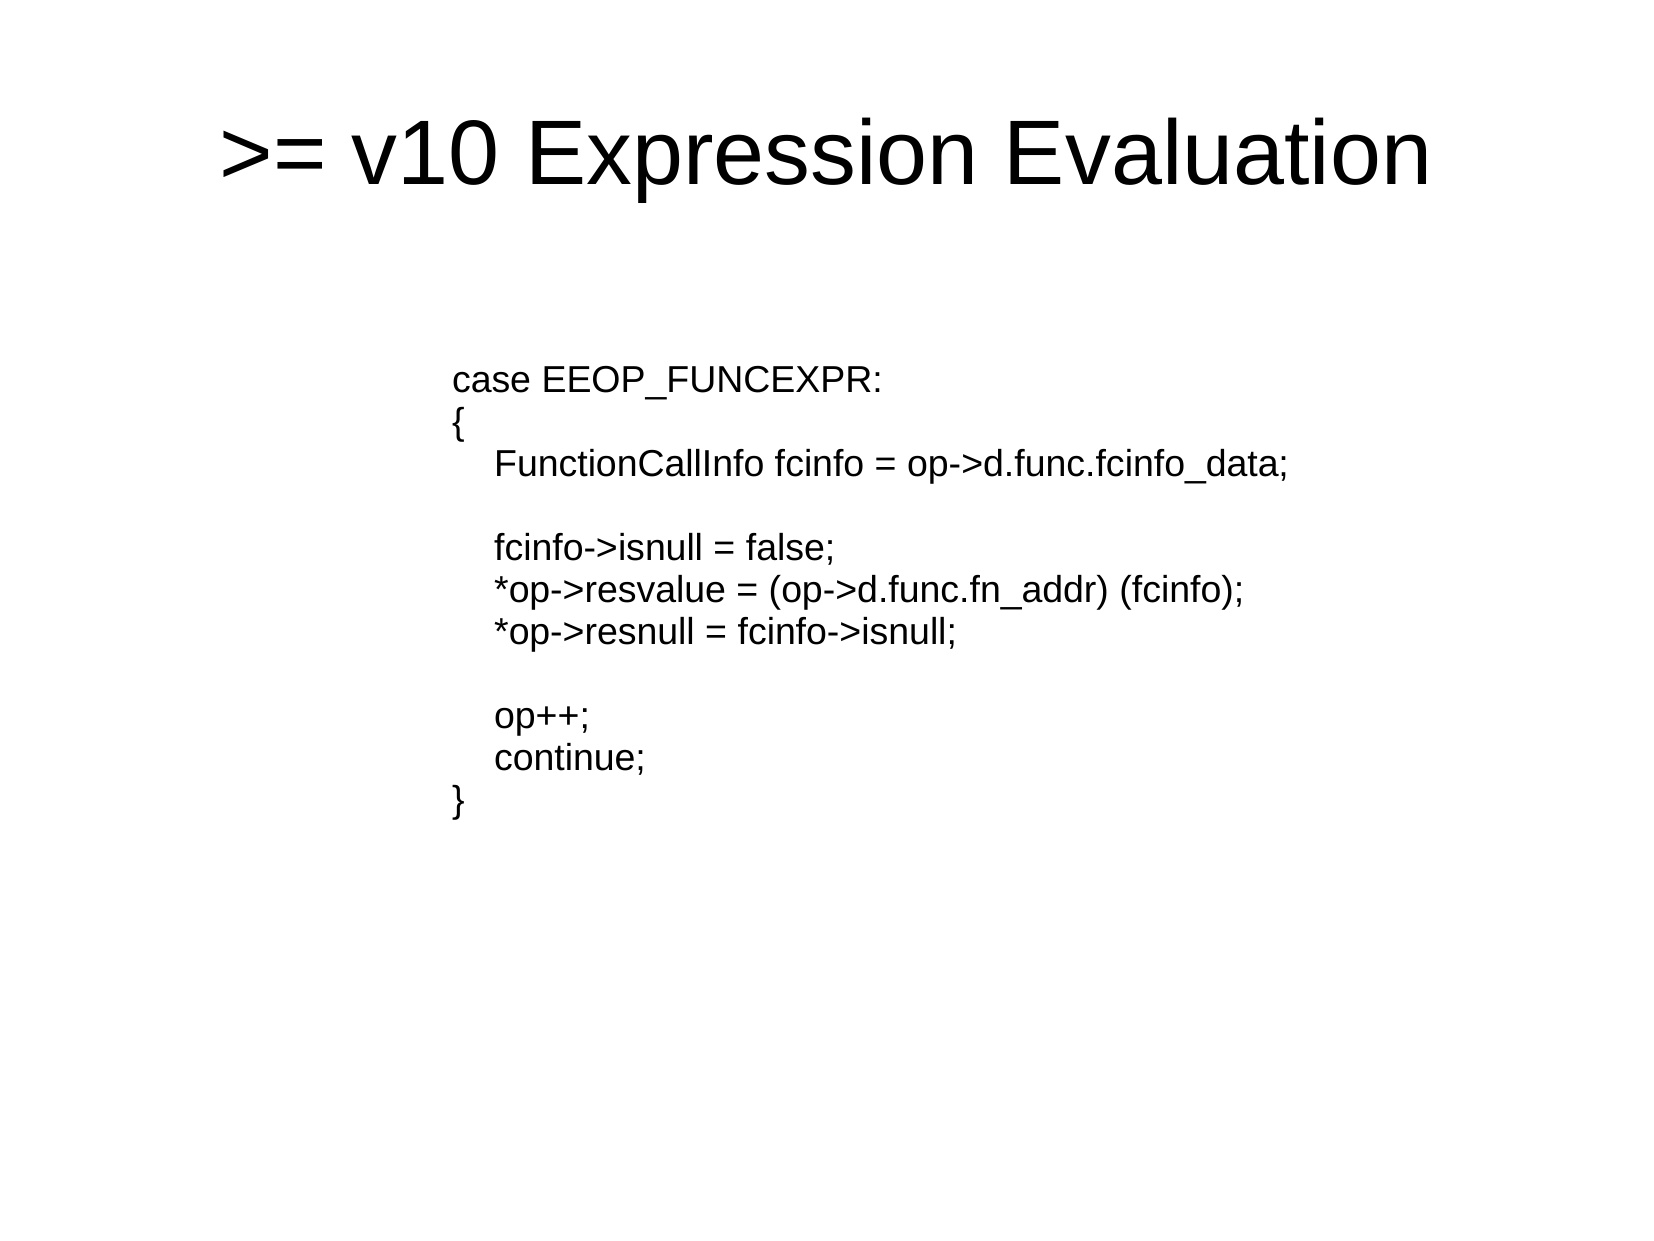

# >= v10 Expression Evaluation
 case EEOP_FUNCEXPR:
 {
 FunctionCallInfo fcinfo = op->d.func.fcinfo_data;
 fcinfo->isnull = false;
 *op->resvalue = (op->d.func.fn_addr) (fcinfo);
 *op->resnull = fcinfo->isnull;
 op++;
 continue;
 }